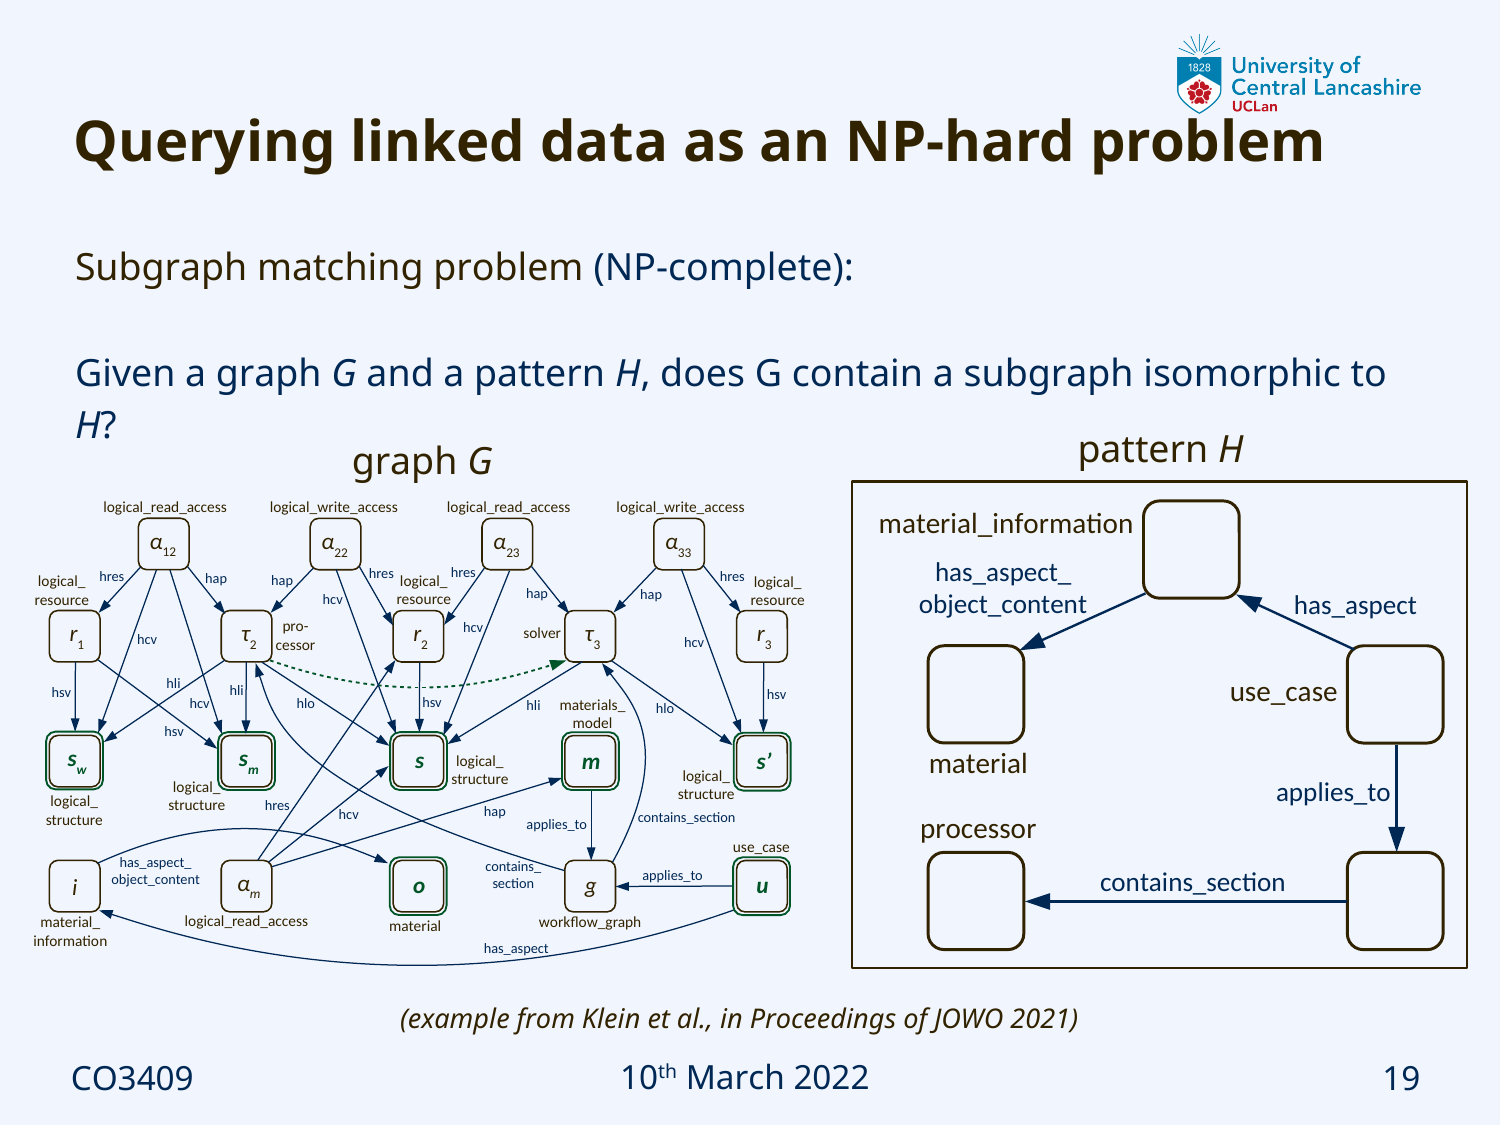

# Querying linked data as an NP-hard problem
Subgraph matching problem (NP-complete):
Given a graph G and a pattern H, does G contain a subgraph isomorphic to H?
pattern H
graph G
material_information
has_aspect_
object_content
has_aspect
use_case
material
applies_to
processor
contains_section
(example from Klein et al., in Proceedings of JOWO 2021)